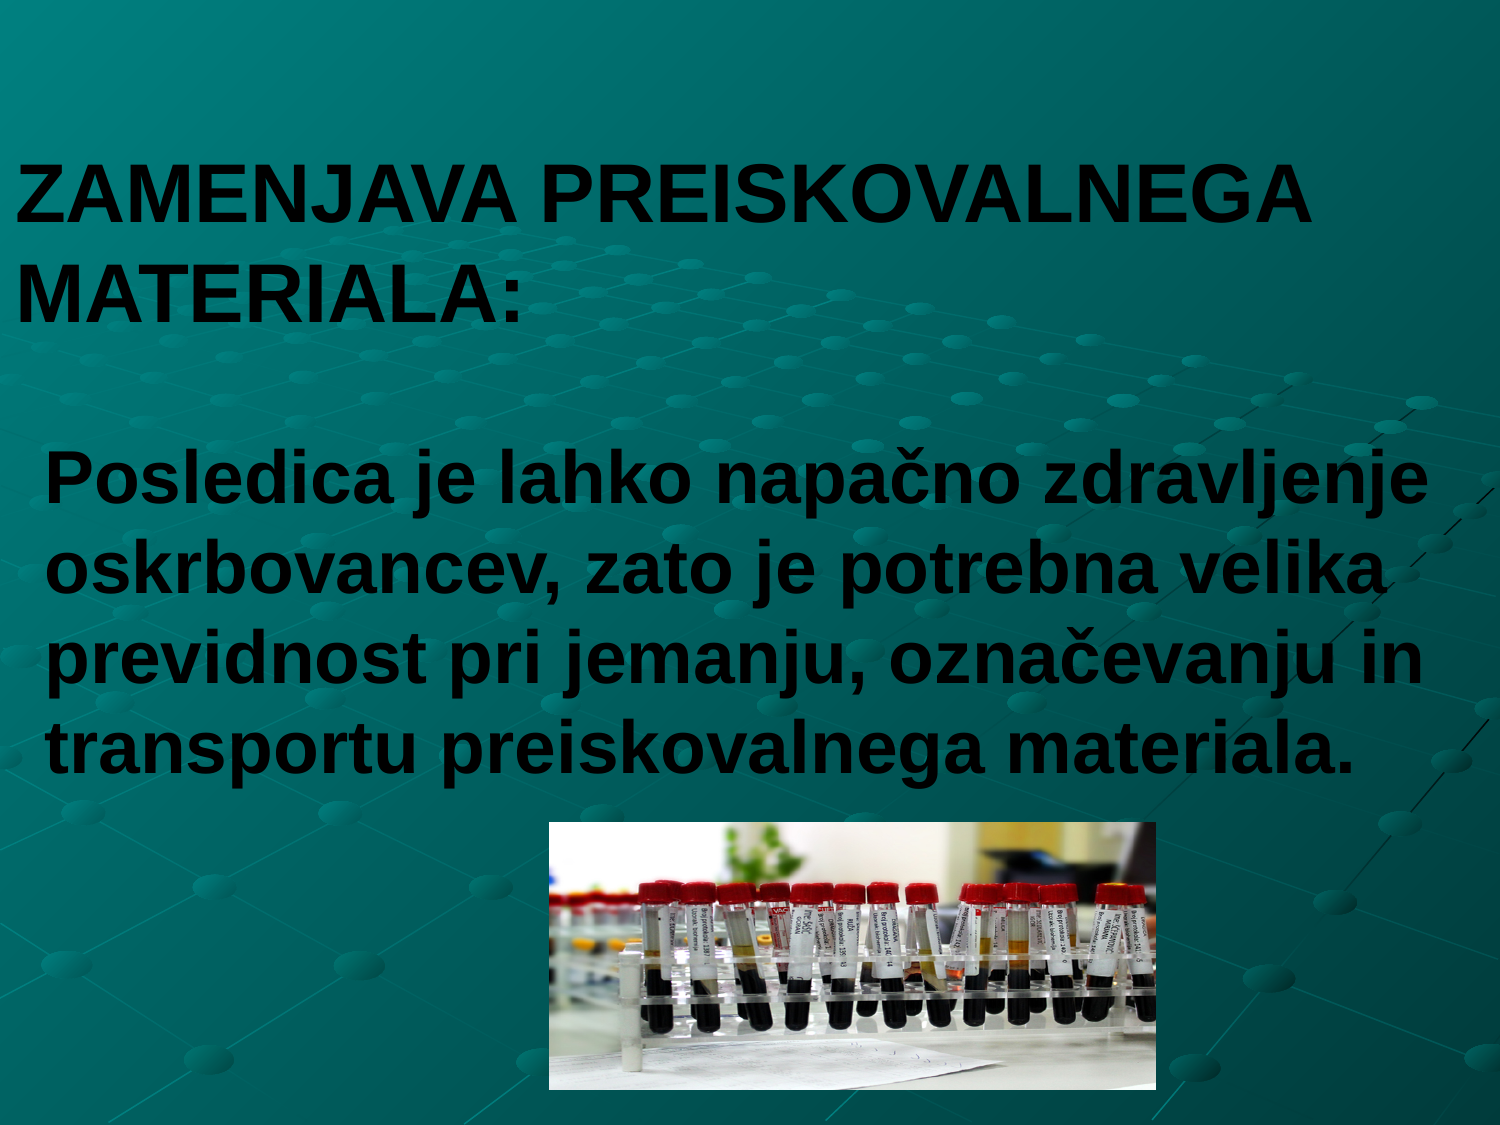

# ZAMENJAVA PREISKOVALNEGA MATERIALA:
Posledica je lahko napačno zdravljenje oskrbovancev, zato je potrebna velika previdnost pri jemanju, označevanju in transportu preiskovalnega materiala.